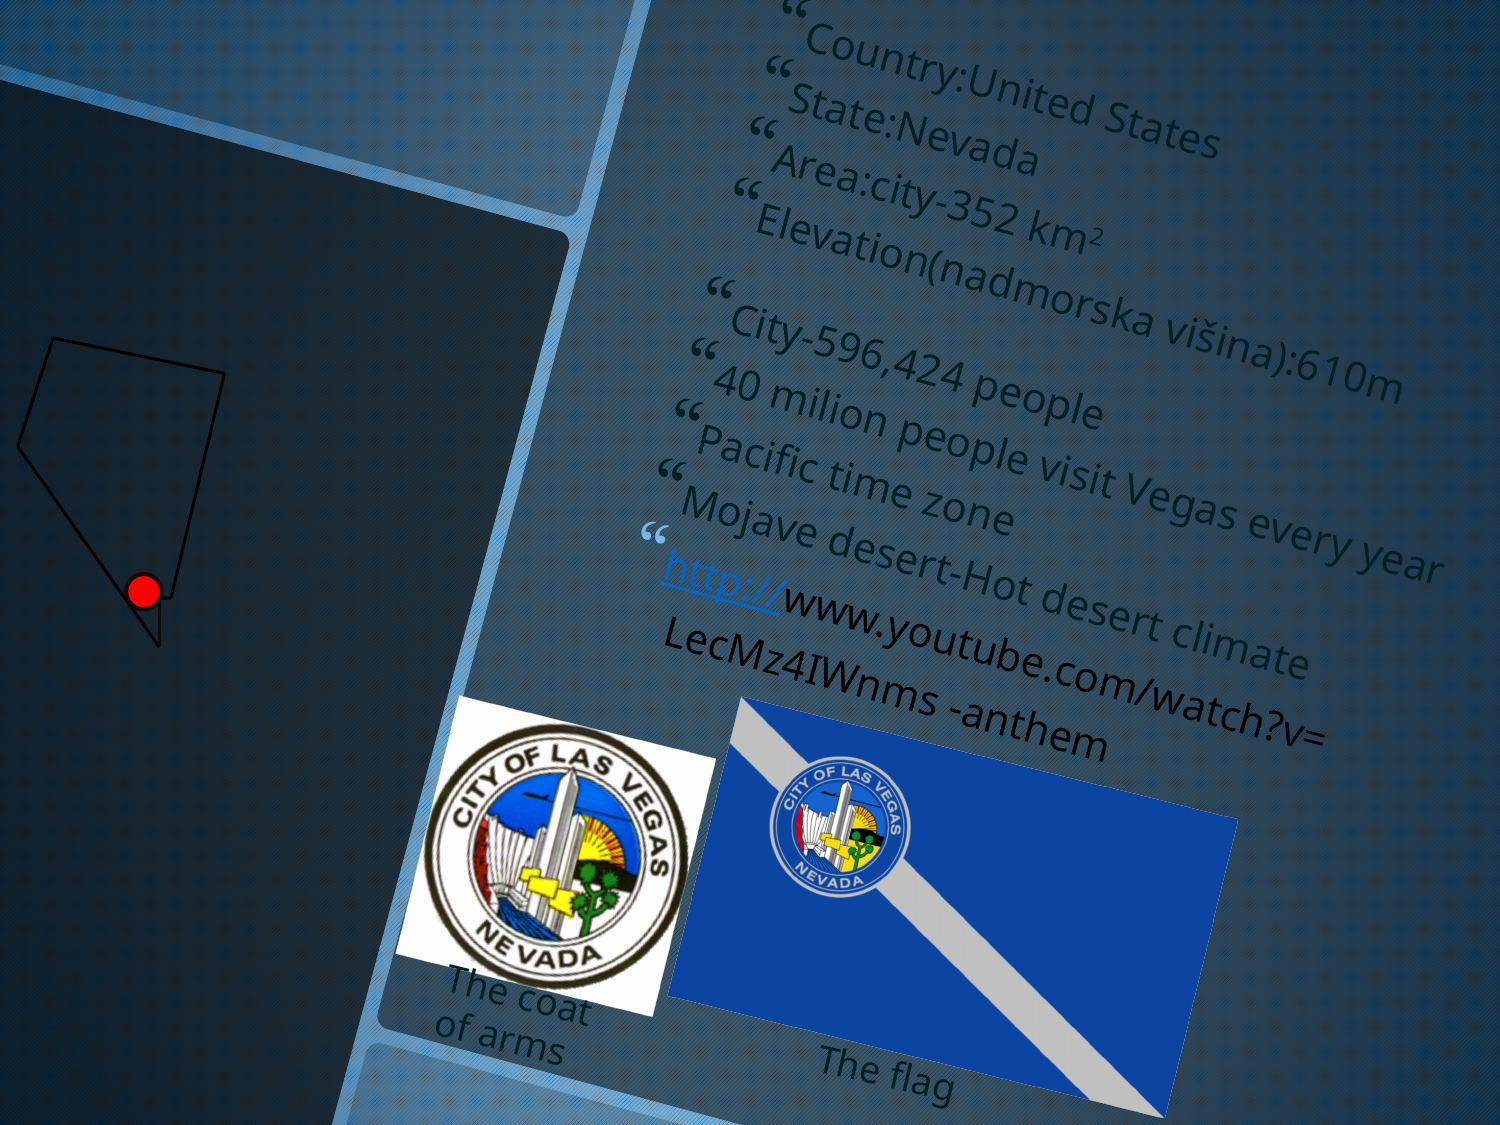

Country:United States
State:Nevada
Area:city-352 km2
Elevation(nadmorska višina):610m
City-596,424 people
40 milion people visit Vegas every year
Pacific time zone
Mojave desert-Hot desert climate
http://www.youtube.com/watch?v=
 LecMz4IWnms -anthem
The coat of arms
The flag
# GENERALLY ABOUT VEGAS